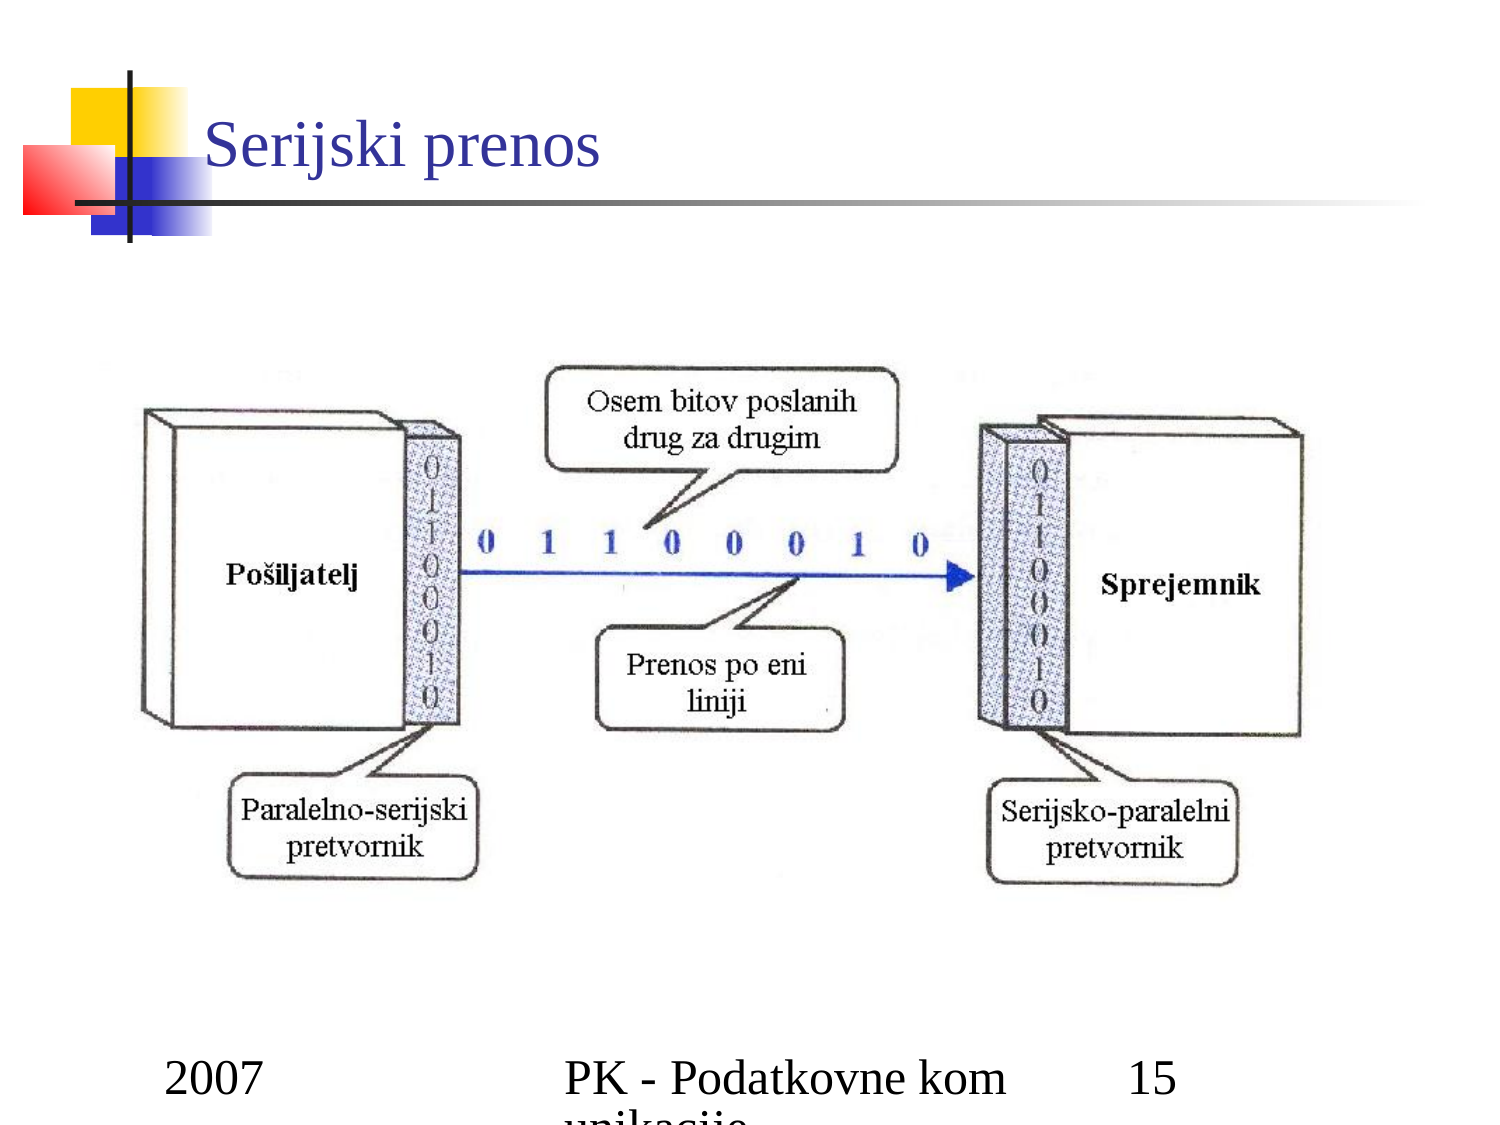

# Serijski prenos
2007
PK - Podatkovne komunikacije
15